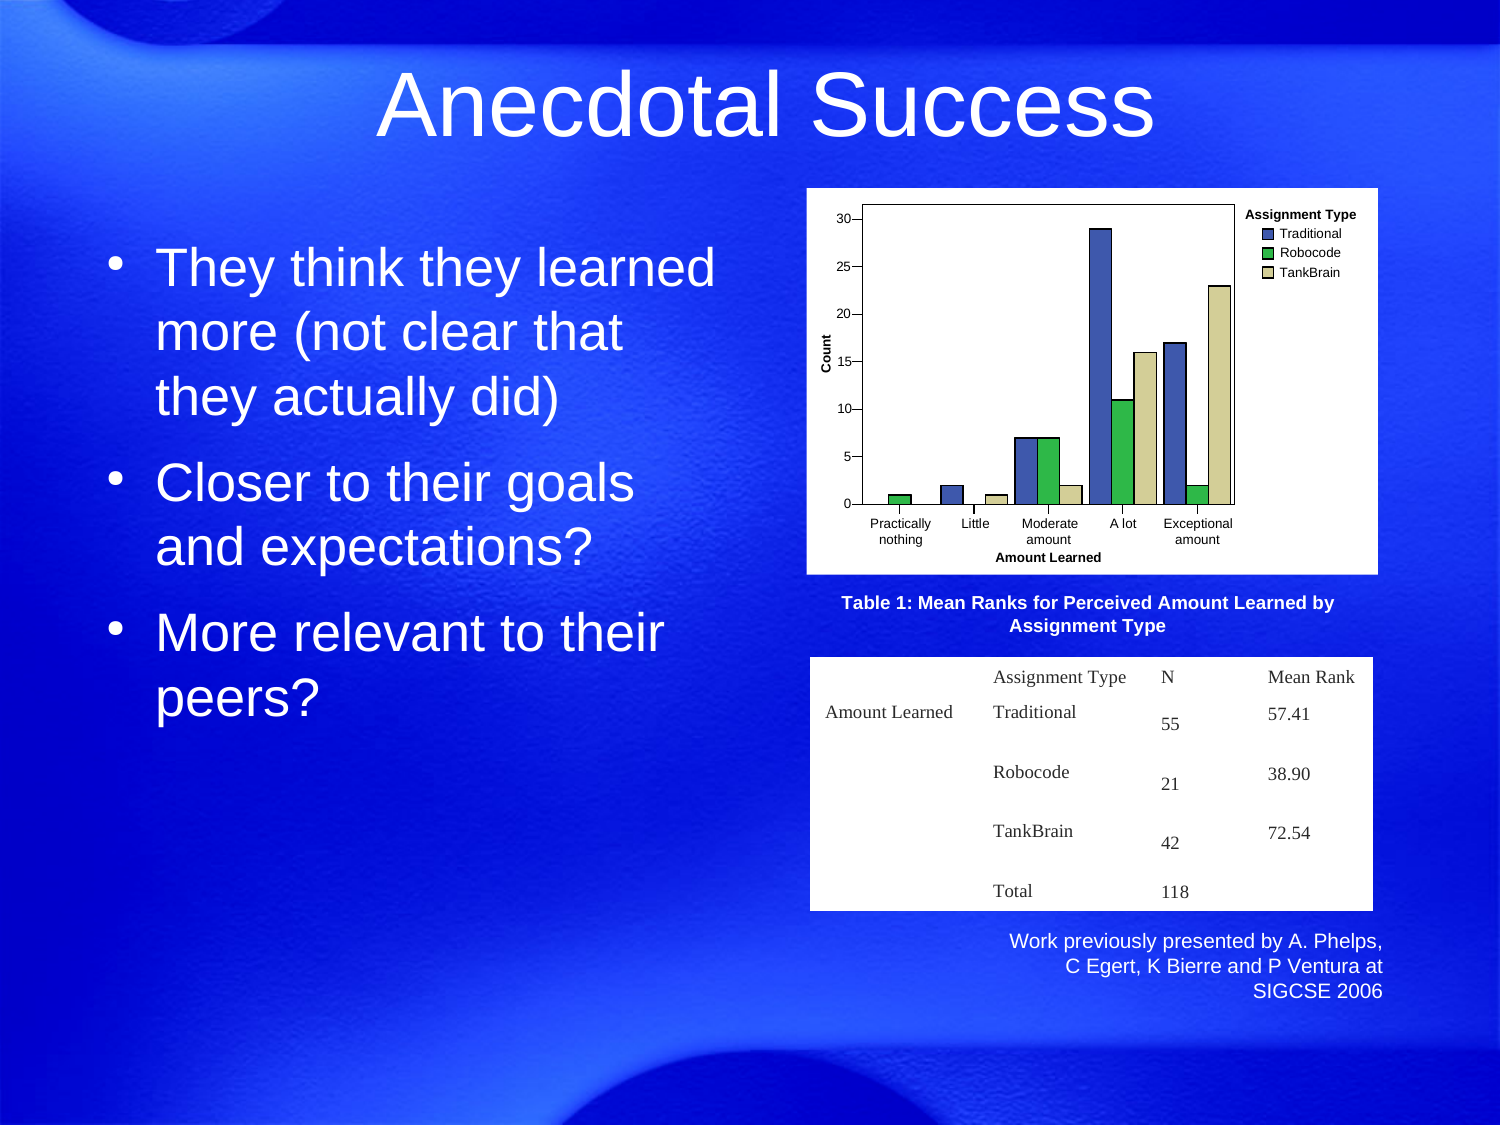

# Anecdotal Success
They think they learned more (not clear that they actually did)
Closer to their goals and expectations?
More relevant to their peers?
Table 1: Mean Ranks for Perceived Amount Learned by Assignment Type
| | Assignment Type | N | Mean Rank |
| --- | --- | --- | --- |
| Amount Learned | Traditional | 55 | 57.41 |
| | Robocode | 21 | 38.90 |
| | TankBrain | 42 | 72.54 |
| | Total | 118 | |
Work previously presented by A. Phelps, C Egert, K Bierre and P Ventura at SIGCSE 2006